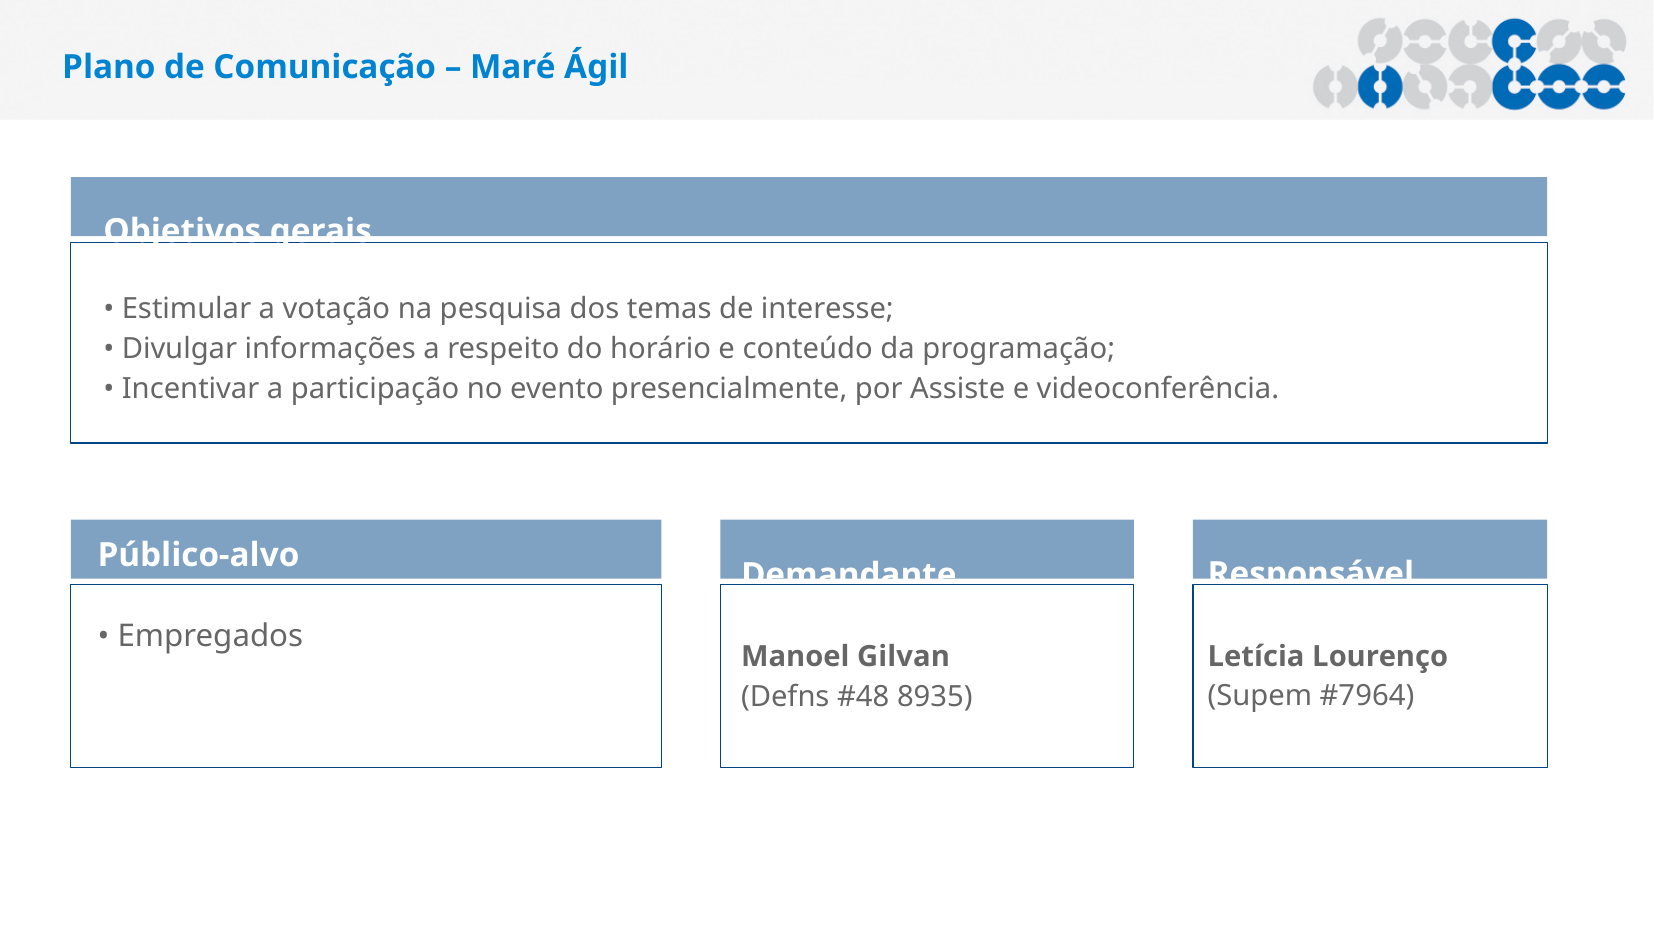

Plano de Comunicação – Maré Ágil
Objetivos gerais
• Estimular a votação na pesquisa dos temas de interesse;
• Divulgar informações a respeito do horário e conteúdo da programação;
• Incentivar a participação no evento presencialmente, por Assiste e videoconferência.
Responsável
Letícia Lourenço
(Supem #7964)
Demandante
Manoel Gilvan
(Defns #48 8935)
Público-alvo
• Empregados